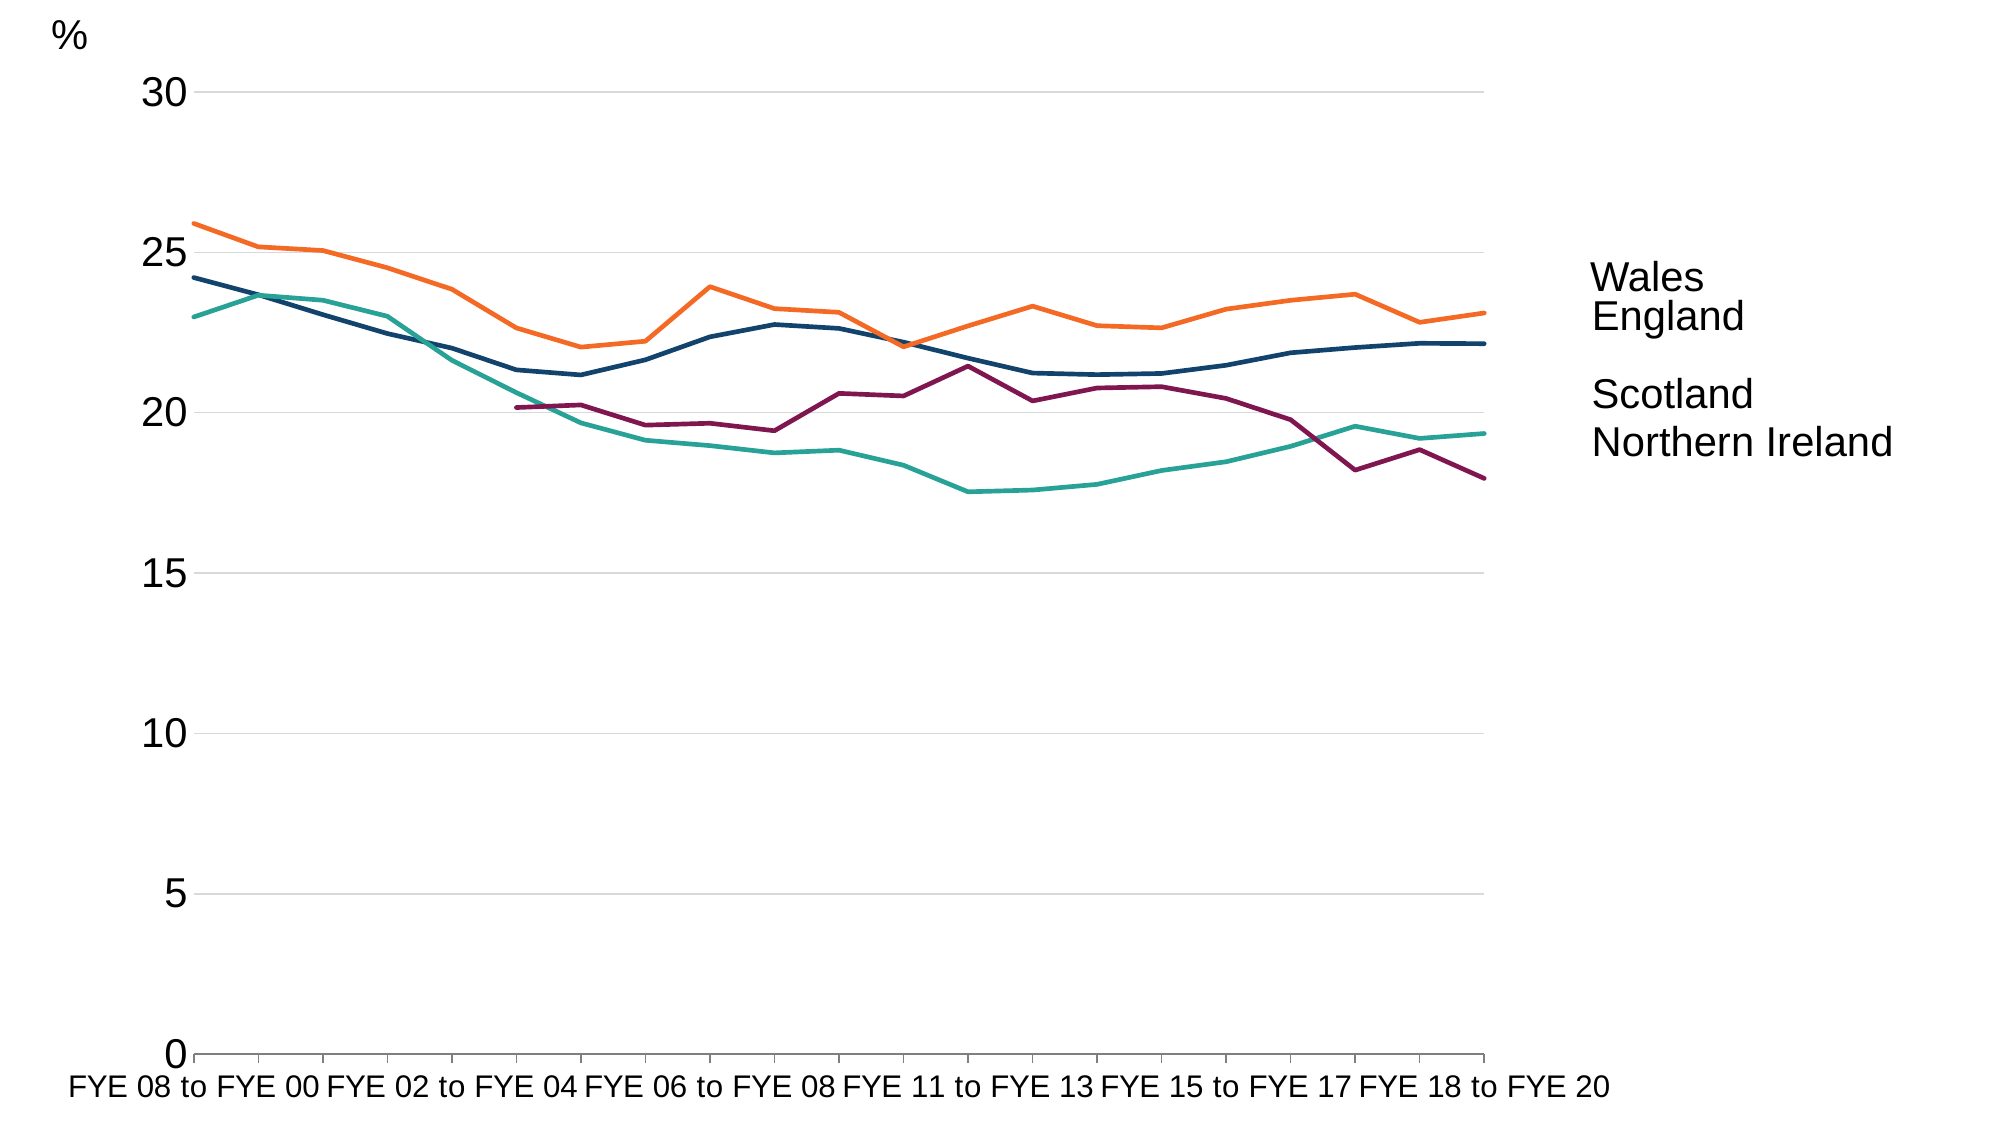

%
### Chart
| Category | England | Wales | Scotland | Northern Ireland |
|---|---|---|---|---|
| FYE 08 to FYE 00 | 24.210849 | 25.897207 | 22.982269 | None |
| None | 23.676021 | 25.168758 | 23.660823 | None |
| None | 23.054646 | 25.054522 | 23.50467 | None |
| None | 22.466114 | 24.517312 | 23.004729 | None |
| FYE 02 to FYE 04 | 22.011433 | 23.847241 | 21.63193 | None |
| None | 21.3335 | 22.641519 | 20.624265 | 20.158969 |
| None | 21.176282 | 22.042344 | 19.680738 | 20.23986 |
| None | 21.645993 | 22.226537 | 19.139064 | 19.610582 |
| FYE 06 to FYE 08 | 22.362592 | 23.927126 | 18.972253 | 19.668944 |
| None | 22.748314 | 23.242208 | 18.744885 | 19.434899 |
| None | 22.626019 | 23.126634 | 18.829952 | 20.601173 |
| None | 22.196453 | 22.052514 | 18.360297 | 20.520919 |
| FYE 11 to FYE 13 | 21.697955 | 22.703055 | 17.532606 | 21.451123 |
| None | 21.233917 | 23.320836 | 17.587949 | 20.365756 |
| None | 21.184678 | 22.711342 | 17.764892 | 20.768153 |
| None | 21.220786 | 22.642274 | 18.196009 | 20.809742 |
| FYE 15 to FYE 17 | 21.476782 | 23.226643 | 18.469309 | 20.442244 |
| None | 21.866622 | 23.50297 | 18.949257 | 19.780641 |
| None | 22.029844 | 23.692222 | 19.578042 | 18.2078 |
| None | 22.162854 | 22.815726 | 19.197308 | 18.845976 |
| FYE 18 to FYE 20 | 22.149675 | 23.106864 | 19.349525 | 17.94964 |Wales
England
Scotland
Northern Ireland